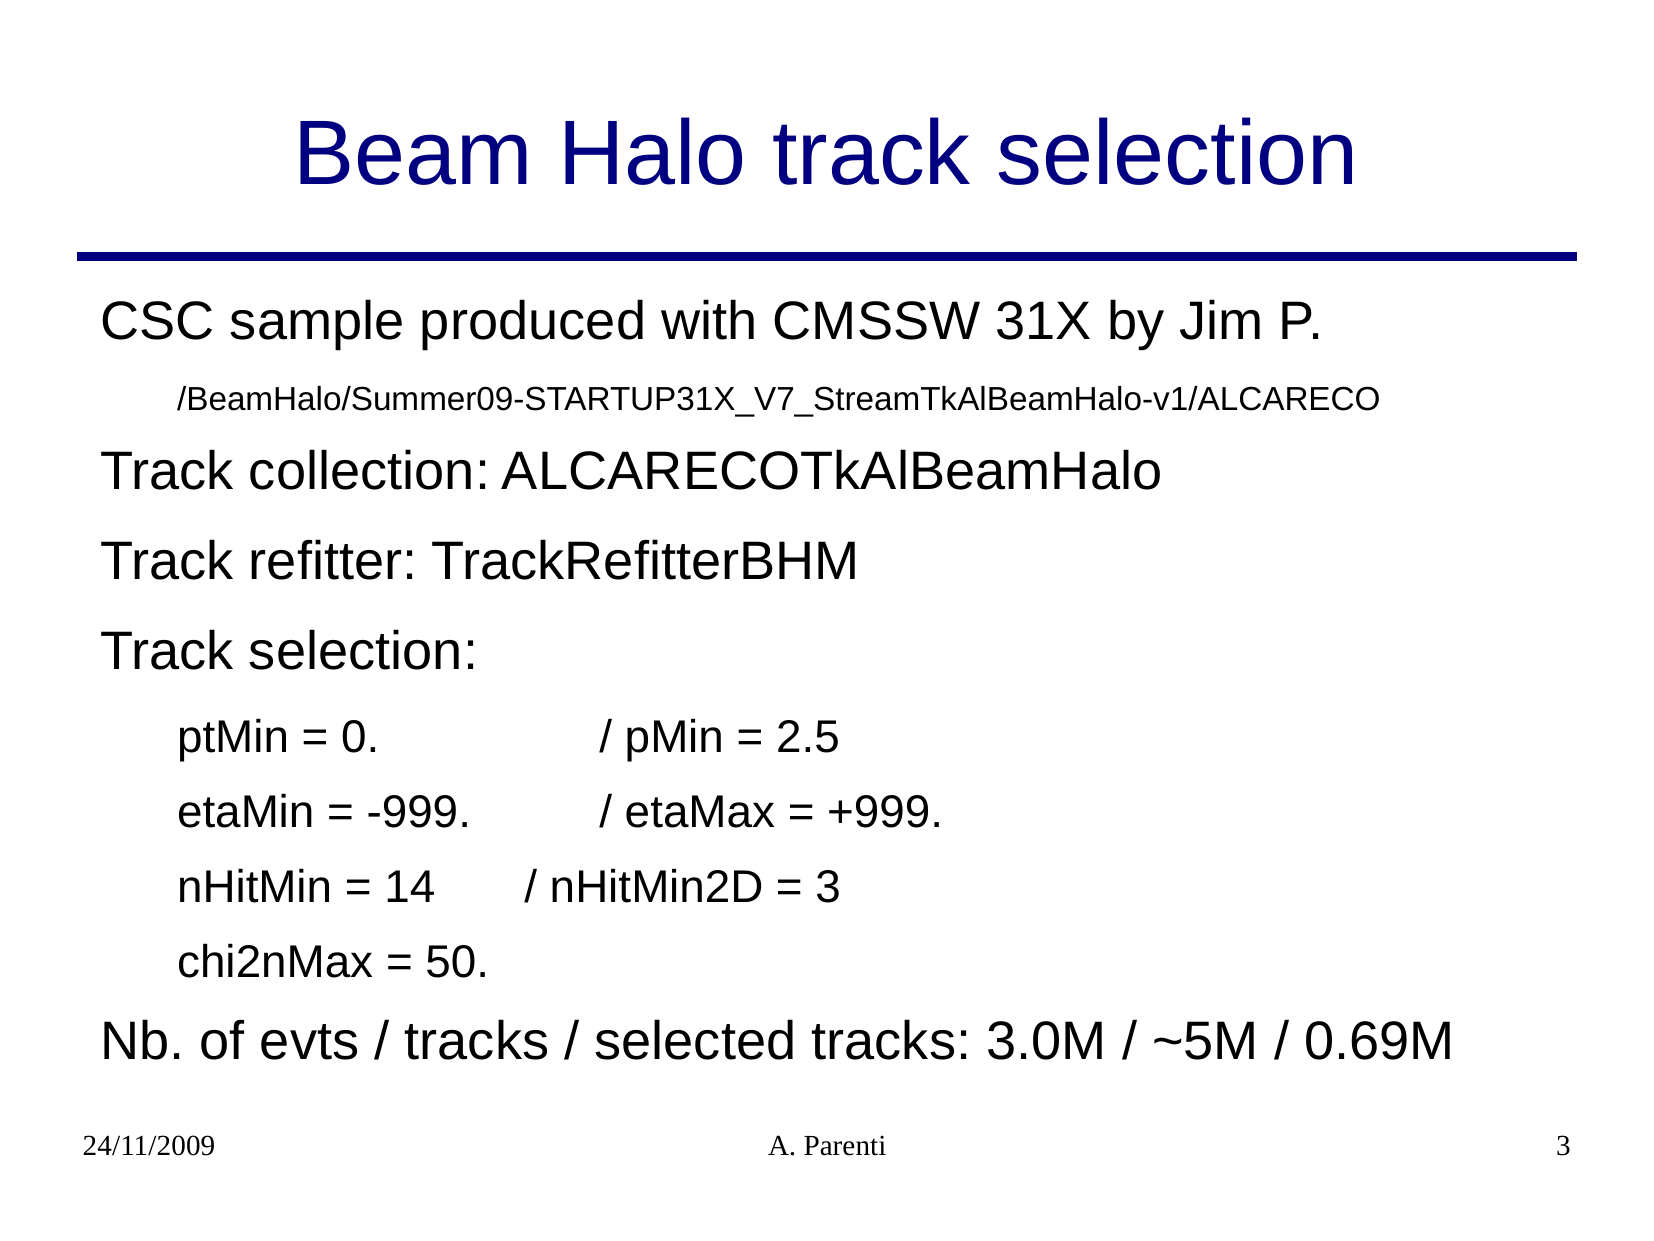

# Beam Halo track selection
CSC sample produced with CMSSW 31X by Jim P.
/BeamHalo/Summer09-STARTUP31X_V7_StreamTkAlBeamHalo-v1/ALCARECO
Track collection: ALCARECOTkAlBeamHalo
Track refitter: TrackRefitterBHM
Track selection:
ptMin = 0.			/ pMin = 2.5
etaMin = -999.		/ etaMax = +999.
nHitMin = 14		/ nHitMin2D = 3
chi2nMax = 50.
Nb. of evts / tracks / selected tracks: 3.0M / ~5M / 0.69M
3